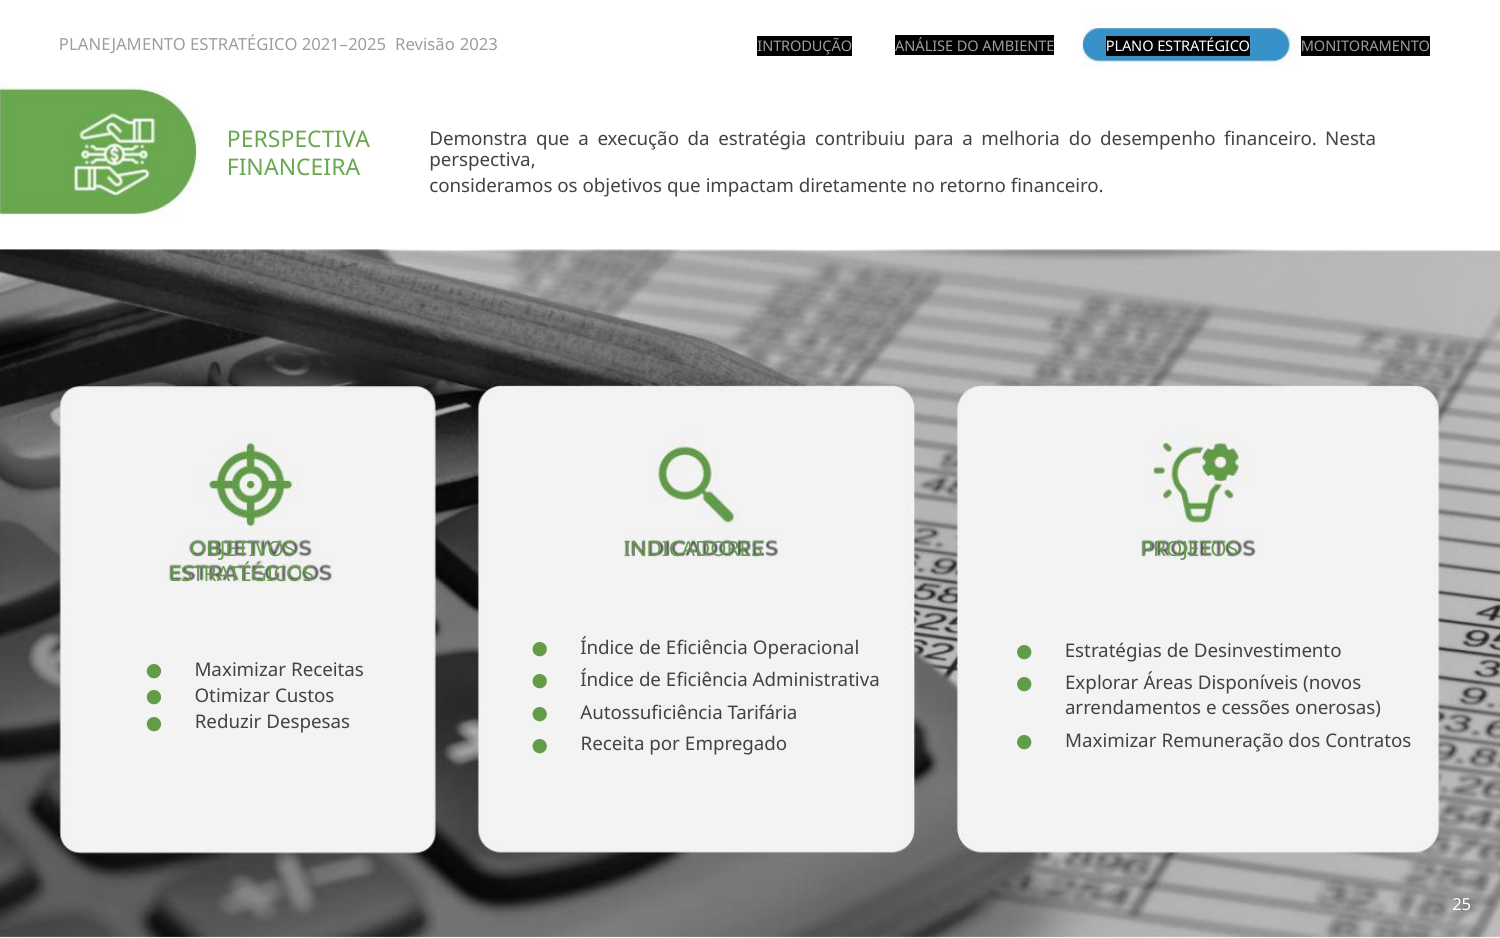

PLANEJAMENTO ESTRATÉGICO 2021–2025 Revisão 2023
ANÁLISE DO AMBIENTE
INTRODUÇÃO
PLANO ESTRATÉGICO
MONITORAMENTO
PERSPECTIVA
FINANCEIRA
Demonstra que a execução da estratégia contribuiu para a melhoria do desempenho financeiro. Nesta perspectiva,
consideramos os objetivos que impactam diretamente no retorno financeiro.
OBJETIVOS
INDICADORES
PROJETOS
ESTRATÉGICOS
●
●
●
●
Índice de Eficiência Operacional
Índice de Eficiência Administrativa
Autossuficiência Tarifária
●
●
Estratégias de Desinvestimento
●
●
●
Maximizar Receitas
Otimizar Custos
Explorar Áreas Disponíveis (novos
arrendamentos e cessões onerosas)
Reduzir Despesas
●
Maximizar Remuneração dos Contratos
Receita por Empregado
25